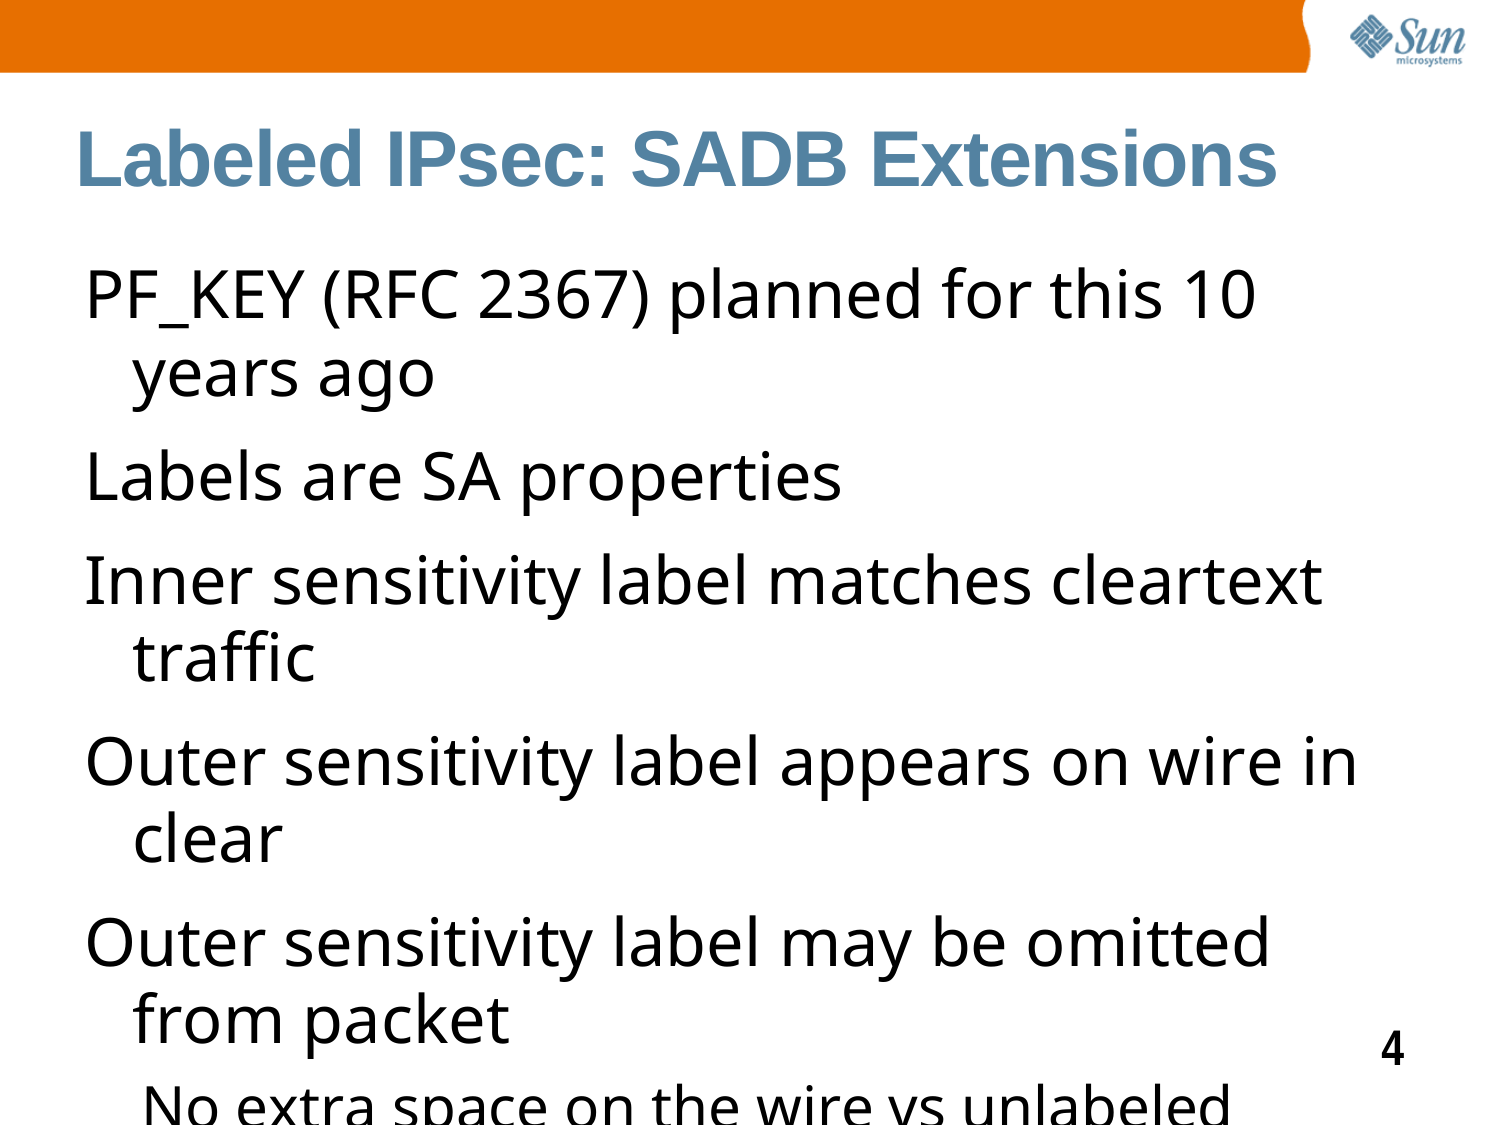

# Labeled IPsec: SADB Extensions
PF_KEY (RFC 2367) planned for this 10 years ago
Labels are SA properties
Inner sensitivity label matches cleartext traffic
Outer sensitivity label appears on wire in clear
Outer sensitivity label may be omitted from packet
No extra space on the wire vs unlabeled IPsec!
Outer label under control of key management daemon